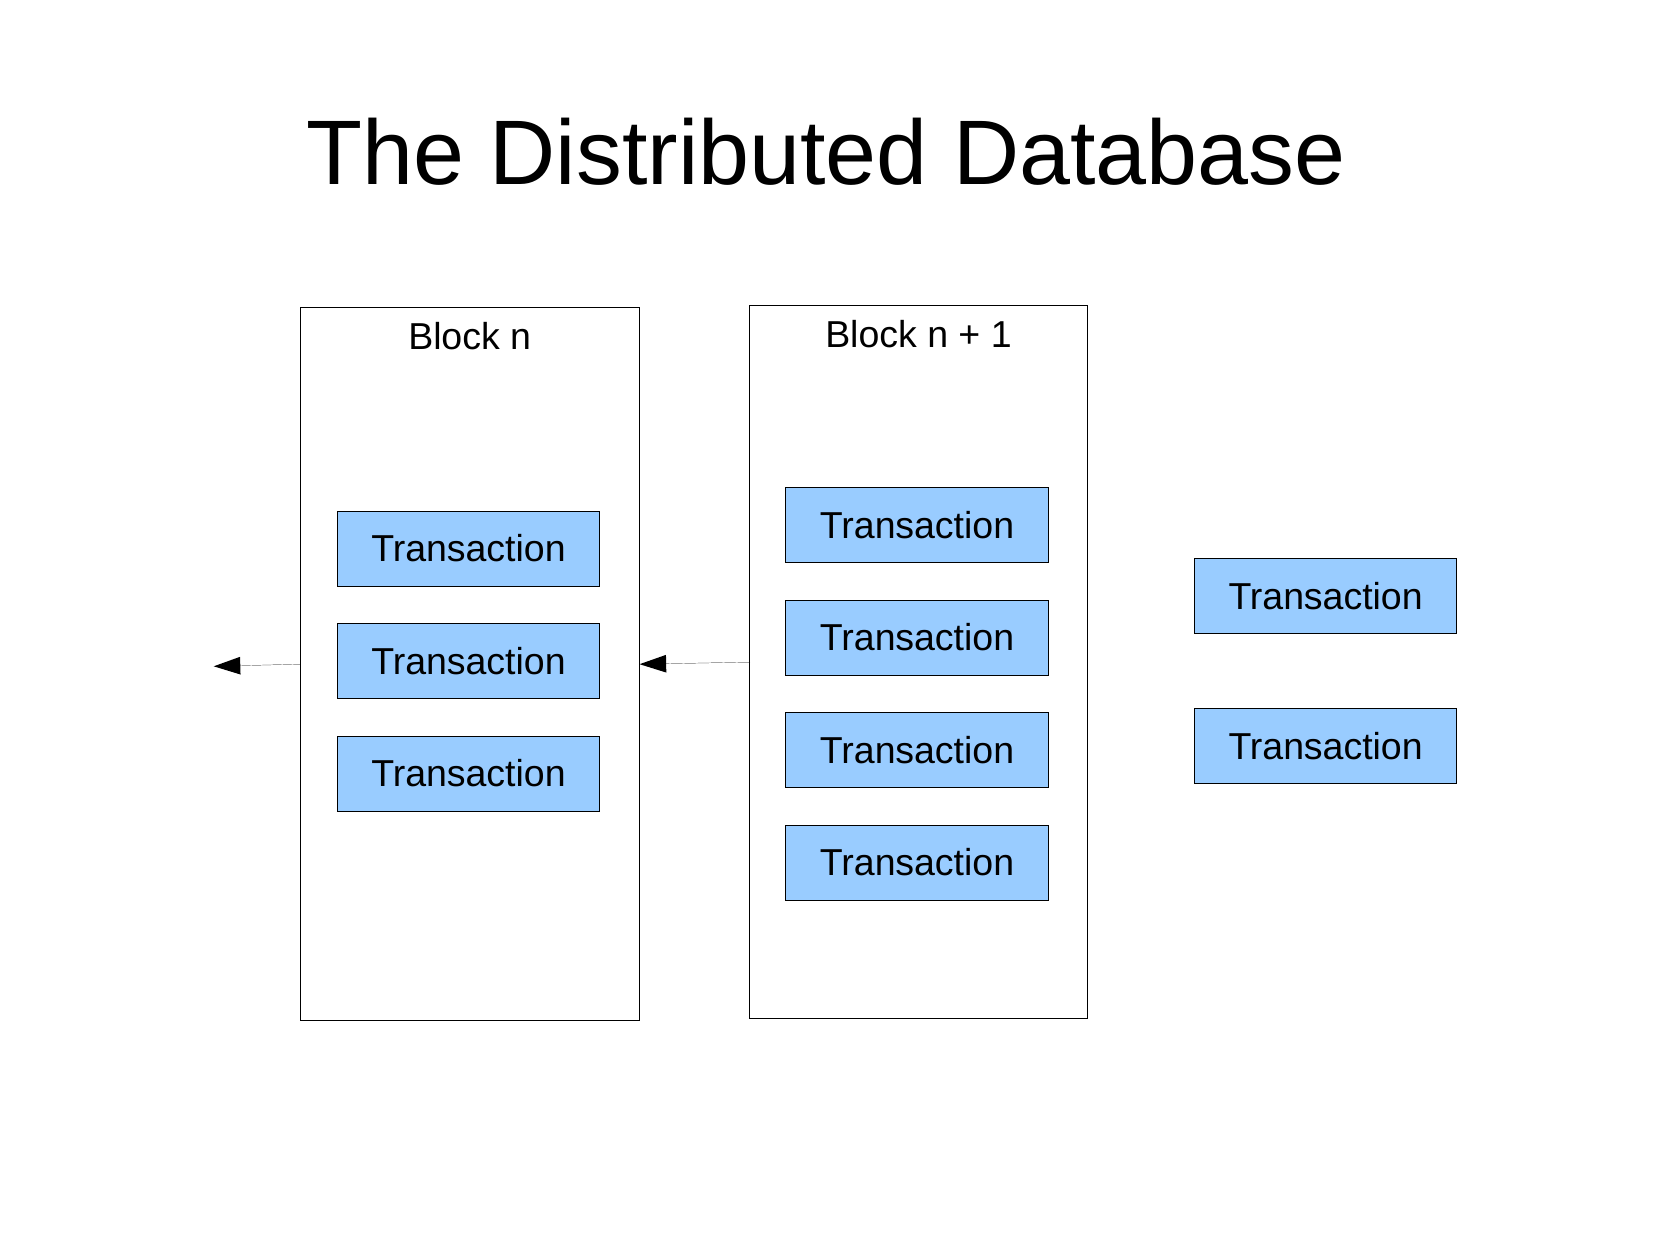

# The Distributed Database
Block n + 1
Block n
Transaction
Transaction
Transaction
Transaction
Transaction
Transaction
Transaction
Transaction
Transaction